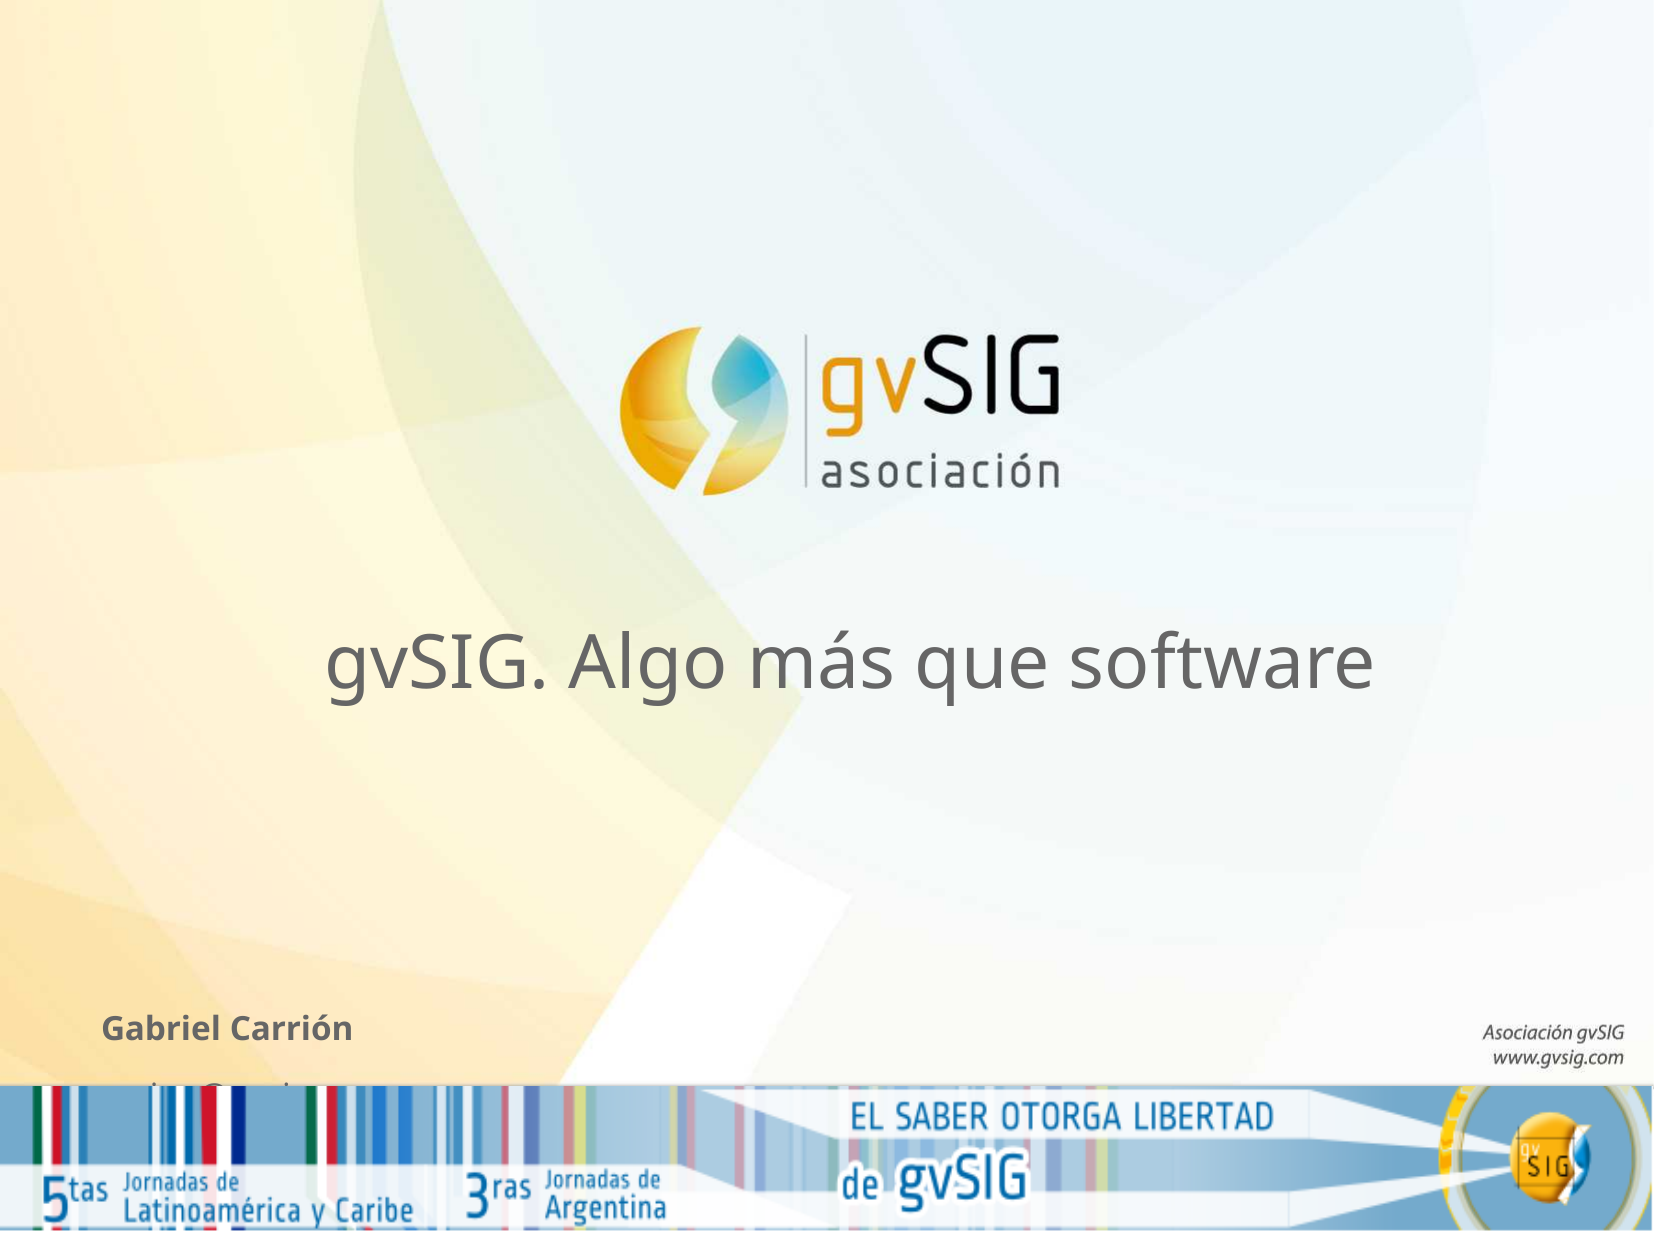

# gvSIG. Algo más que software
Gabriel Carrión
gcarrion@gvsig.com
1